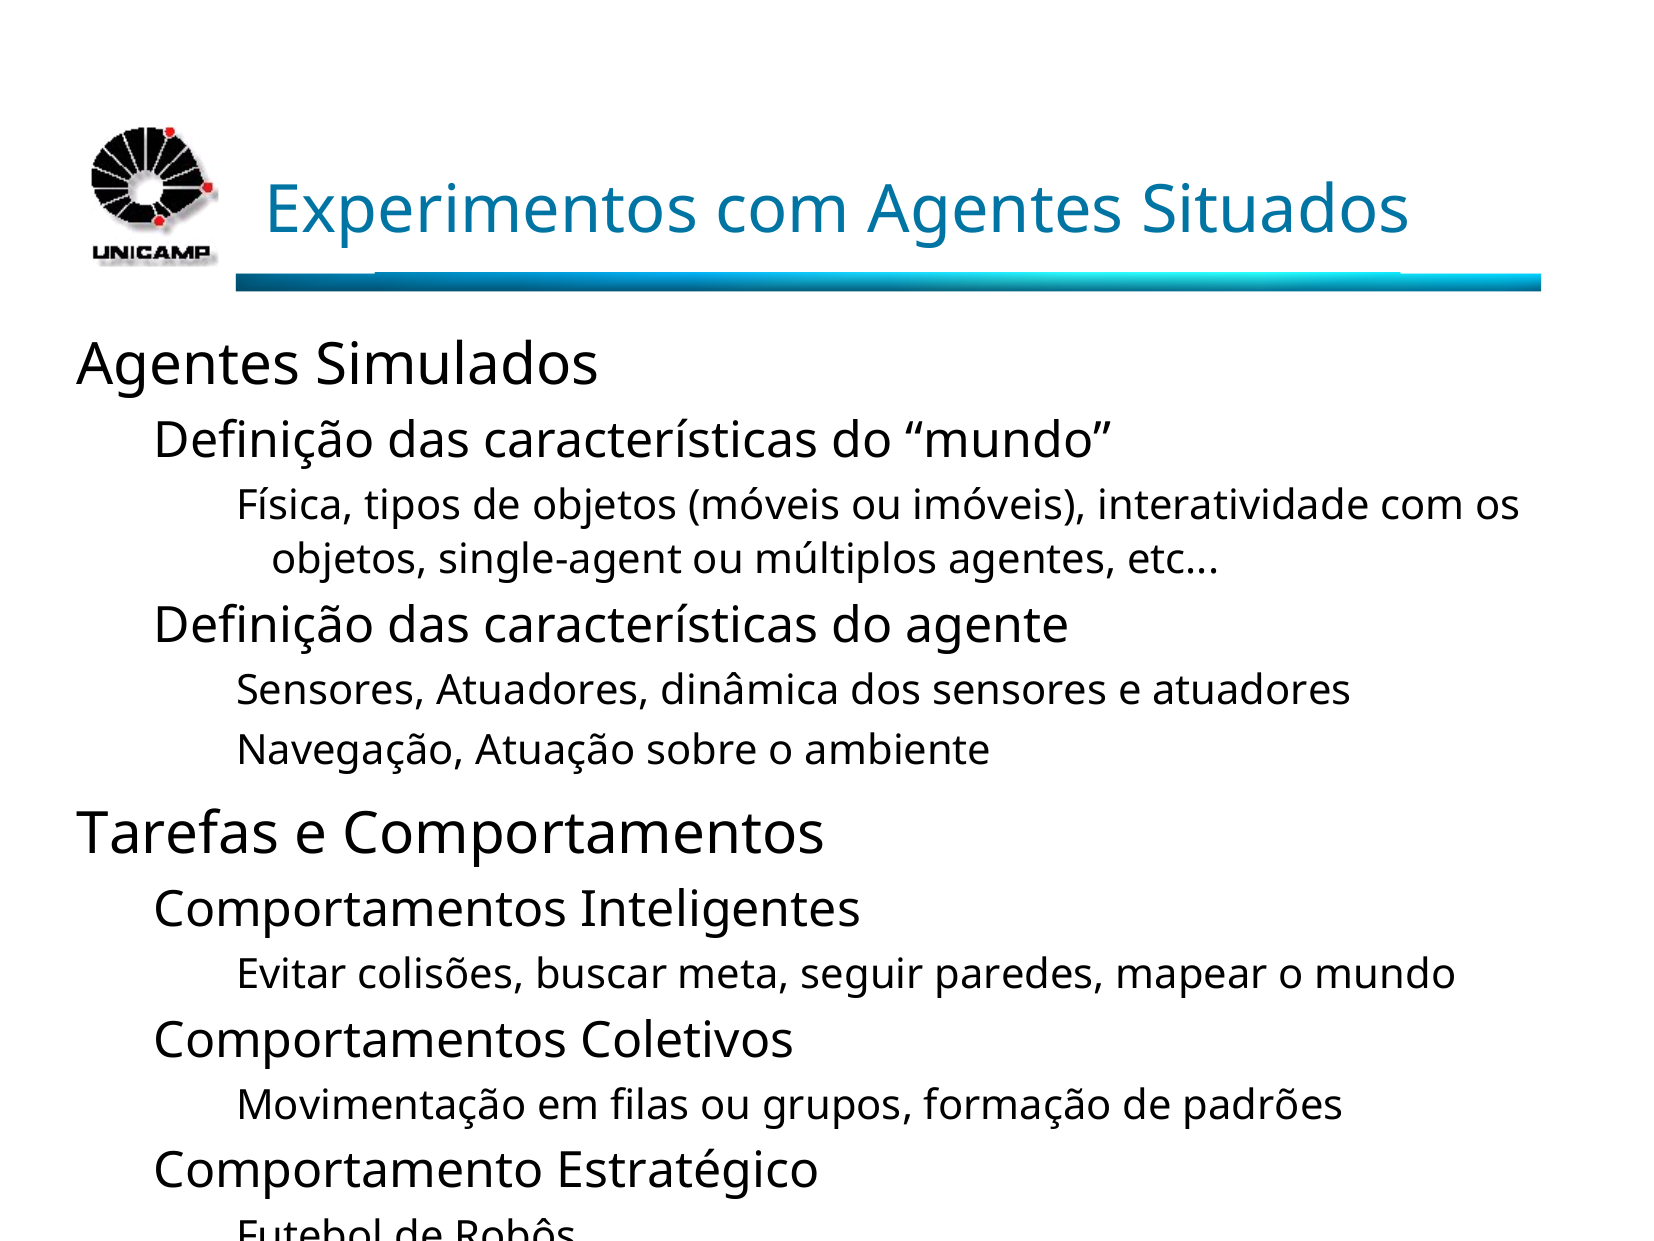

# Experimentos com Agentes Situados
Agentes Simulados
Definição das características do “mundo”
Física, tipos de objetos (móveis ou imóveis), interatividade com os objetos, single-agent ou múltiplos agentes, etc...
Definição das características do agente
Sensores, Atuadores, dinâmica dos sensores e atuadores
Navegação, Atuação sobre o ambiente
Tarefas e Comportamentos
Comportamentos Inteligentes
Evitar colisões, buscar meta, seguir paredes, mapear o mundo
Comportamentos Coletivos
Movimentação em filas ou grupos, formação de padrões
Comportamento Estratégico
Futebol de Robôs